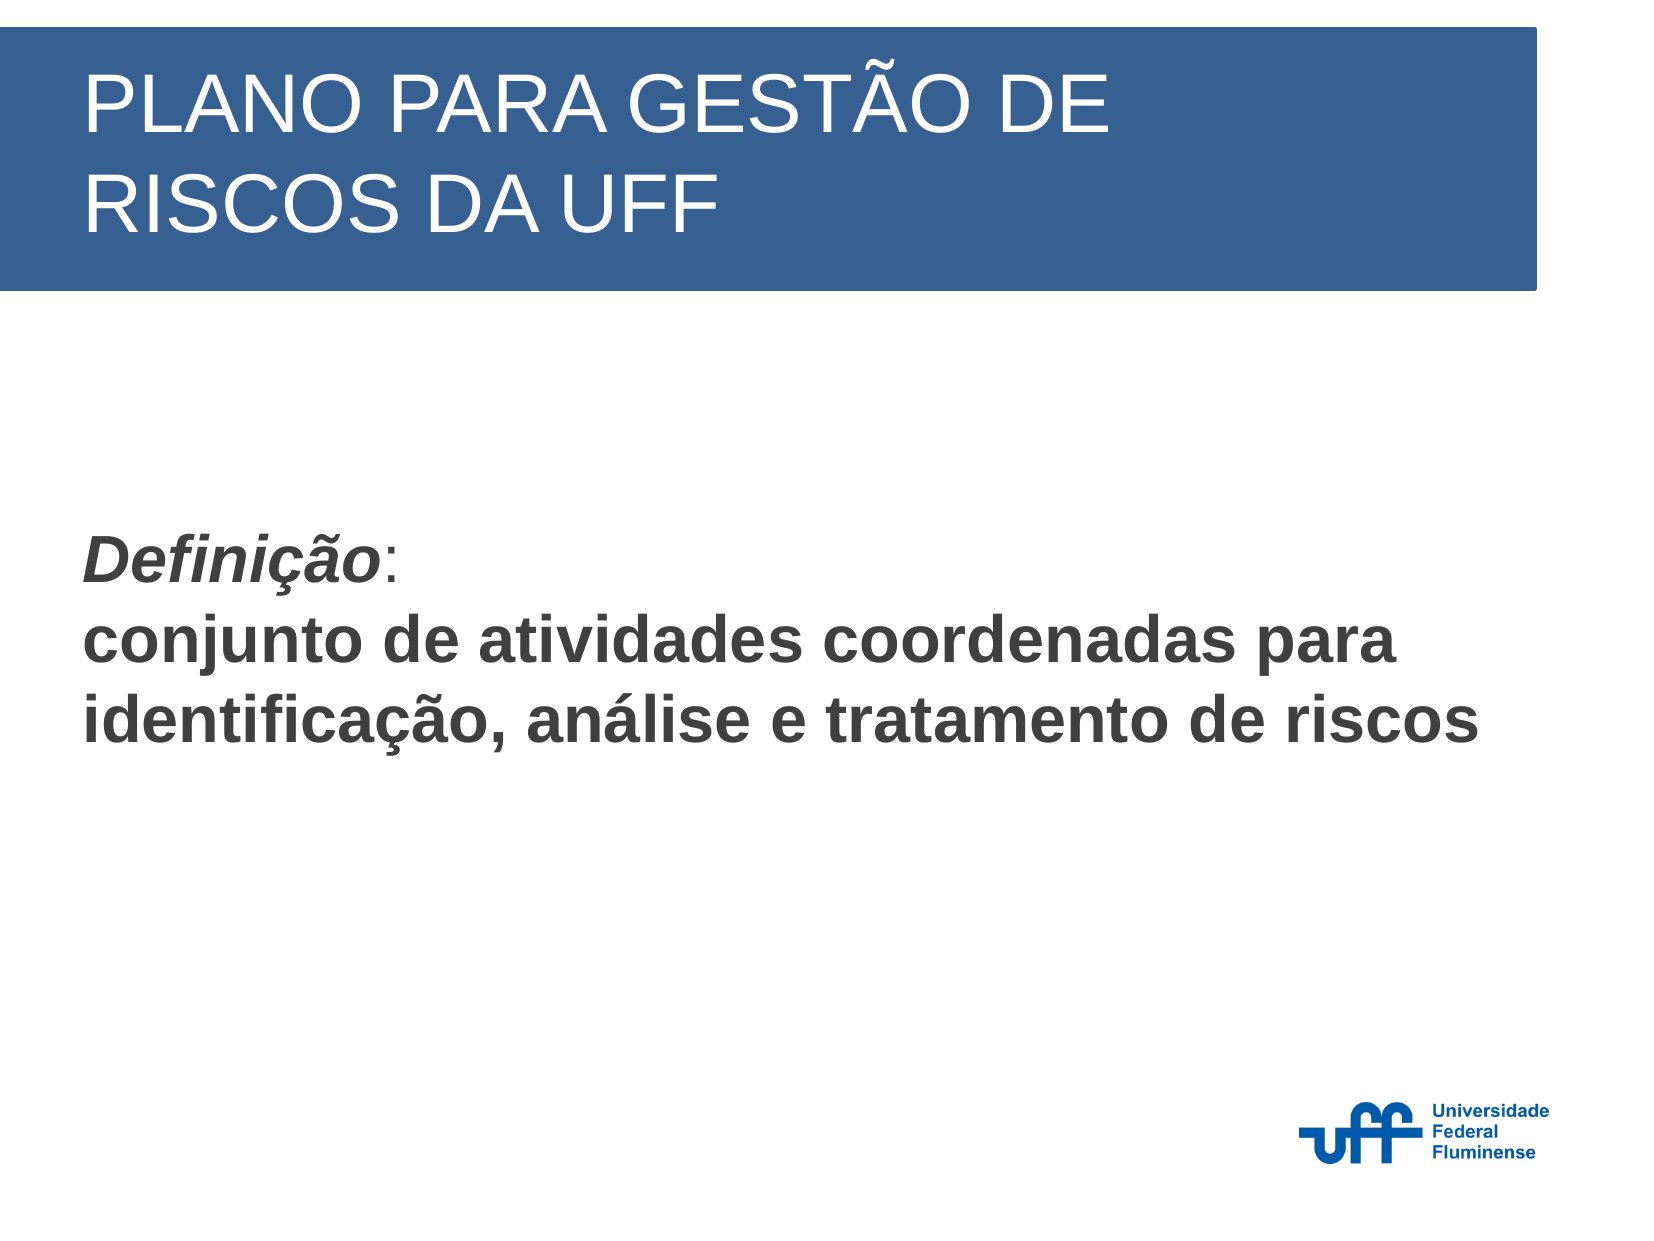

PLANO PARA GESTÃO DE
RISCOS DA UFF
Definição:
conjunto de atividades coordenadas para
identificação, análise e tratamento de riscos